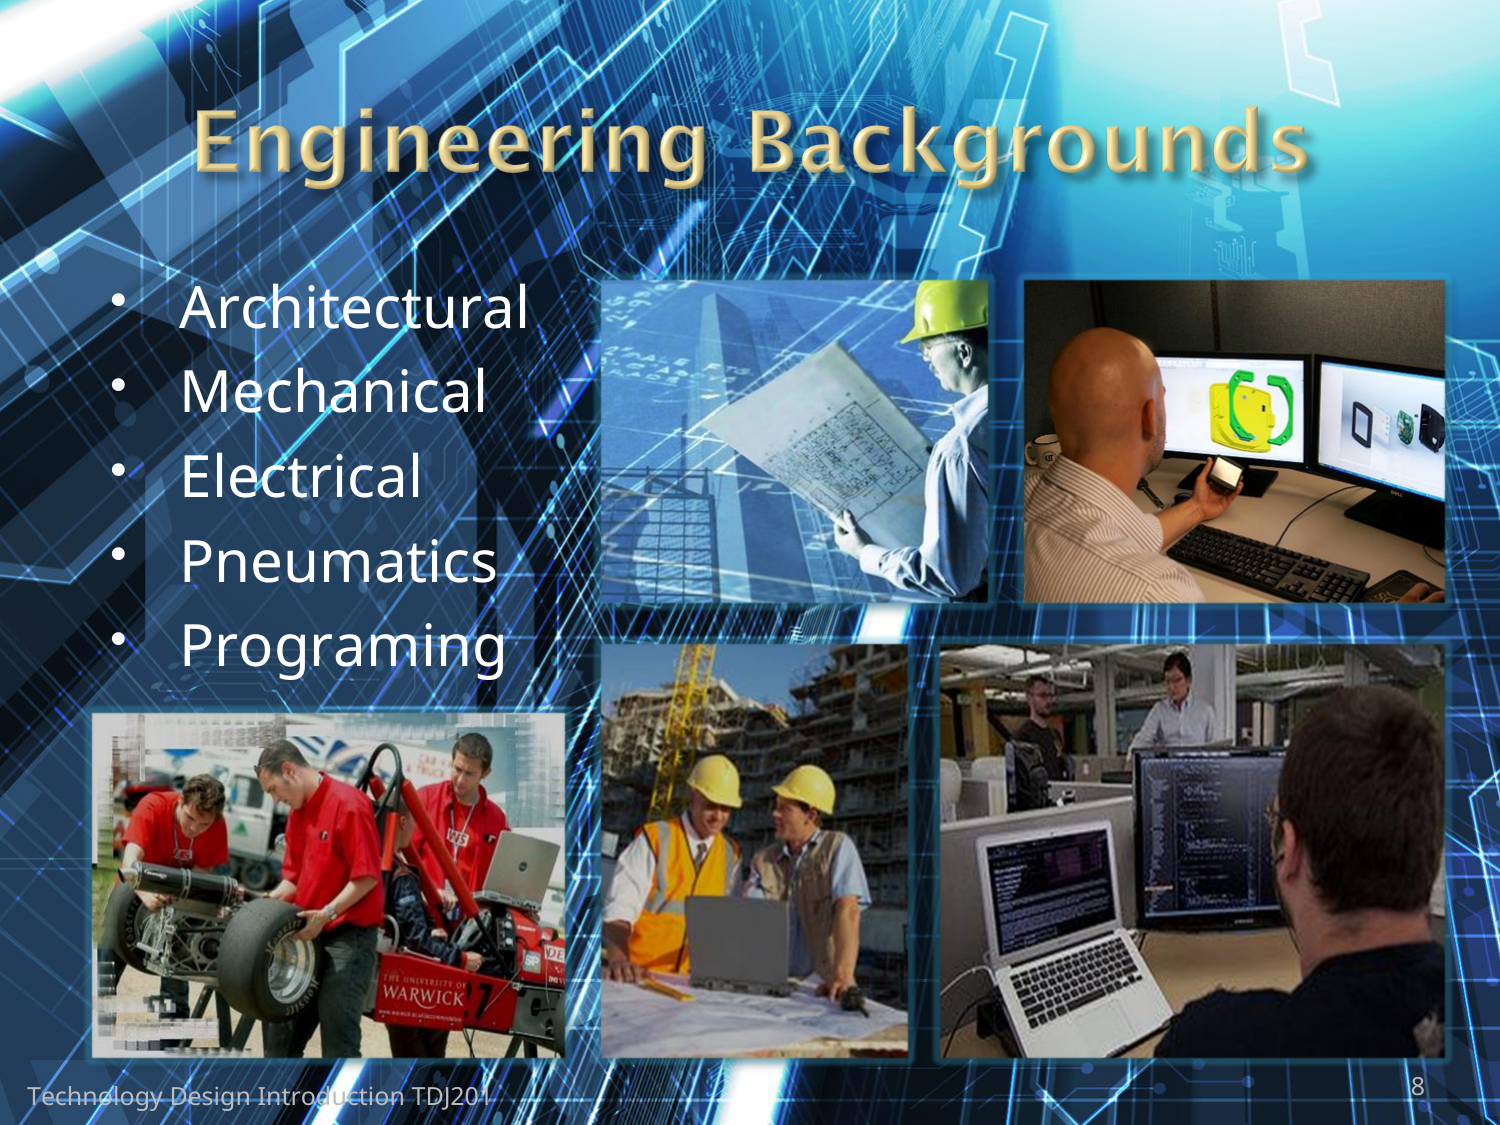

# Architectural
Mechanical
Electrical
Pneumatics
Programing
Technology Design Introduction TDJ201